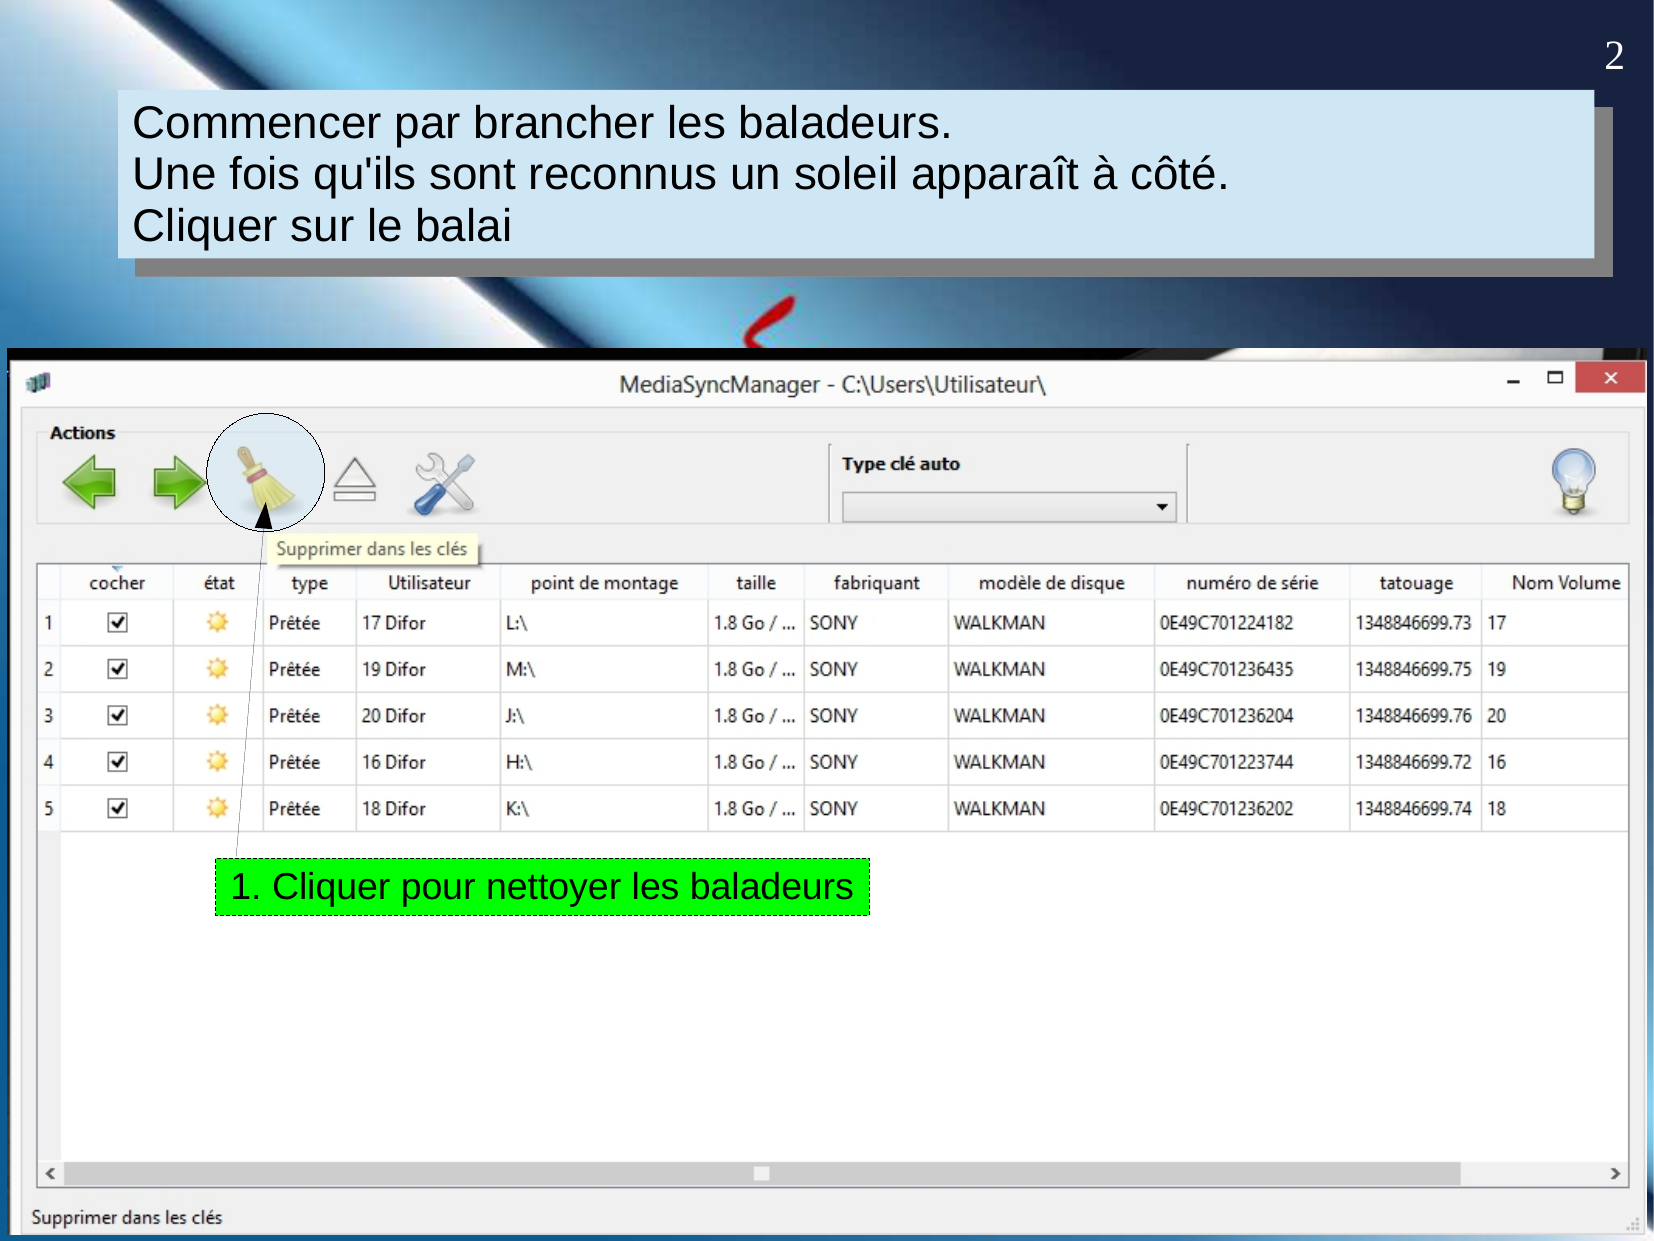

2
Commencer par brancher les baladeurs.
Une fois qu'ils sont reconnus un soleil apparaît à côté.
Cliquer sur le balai
1. Cliquer pour nettoyer les baladeurs